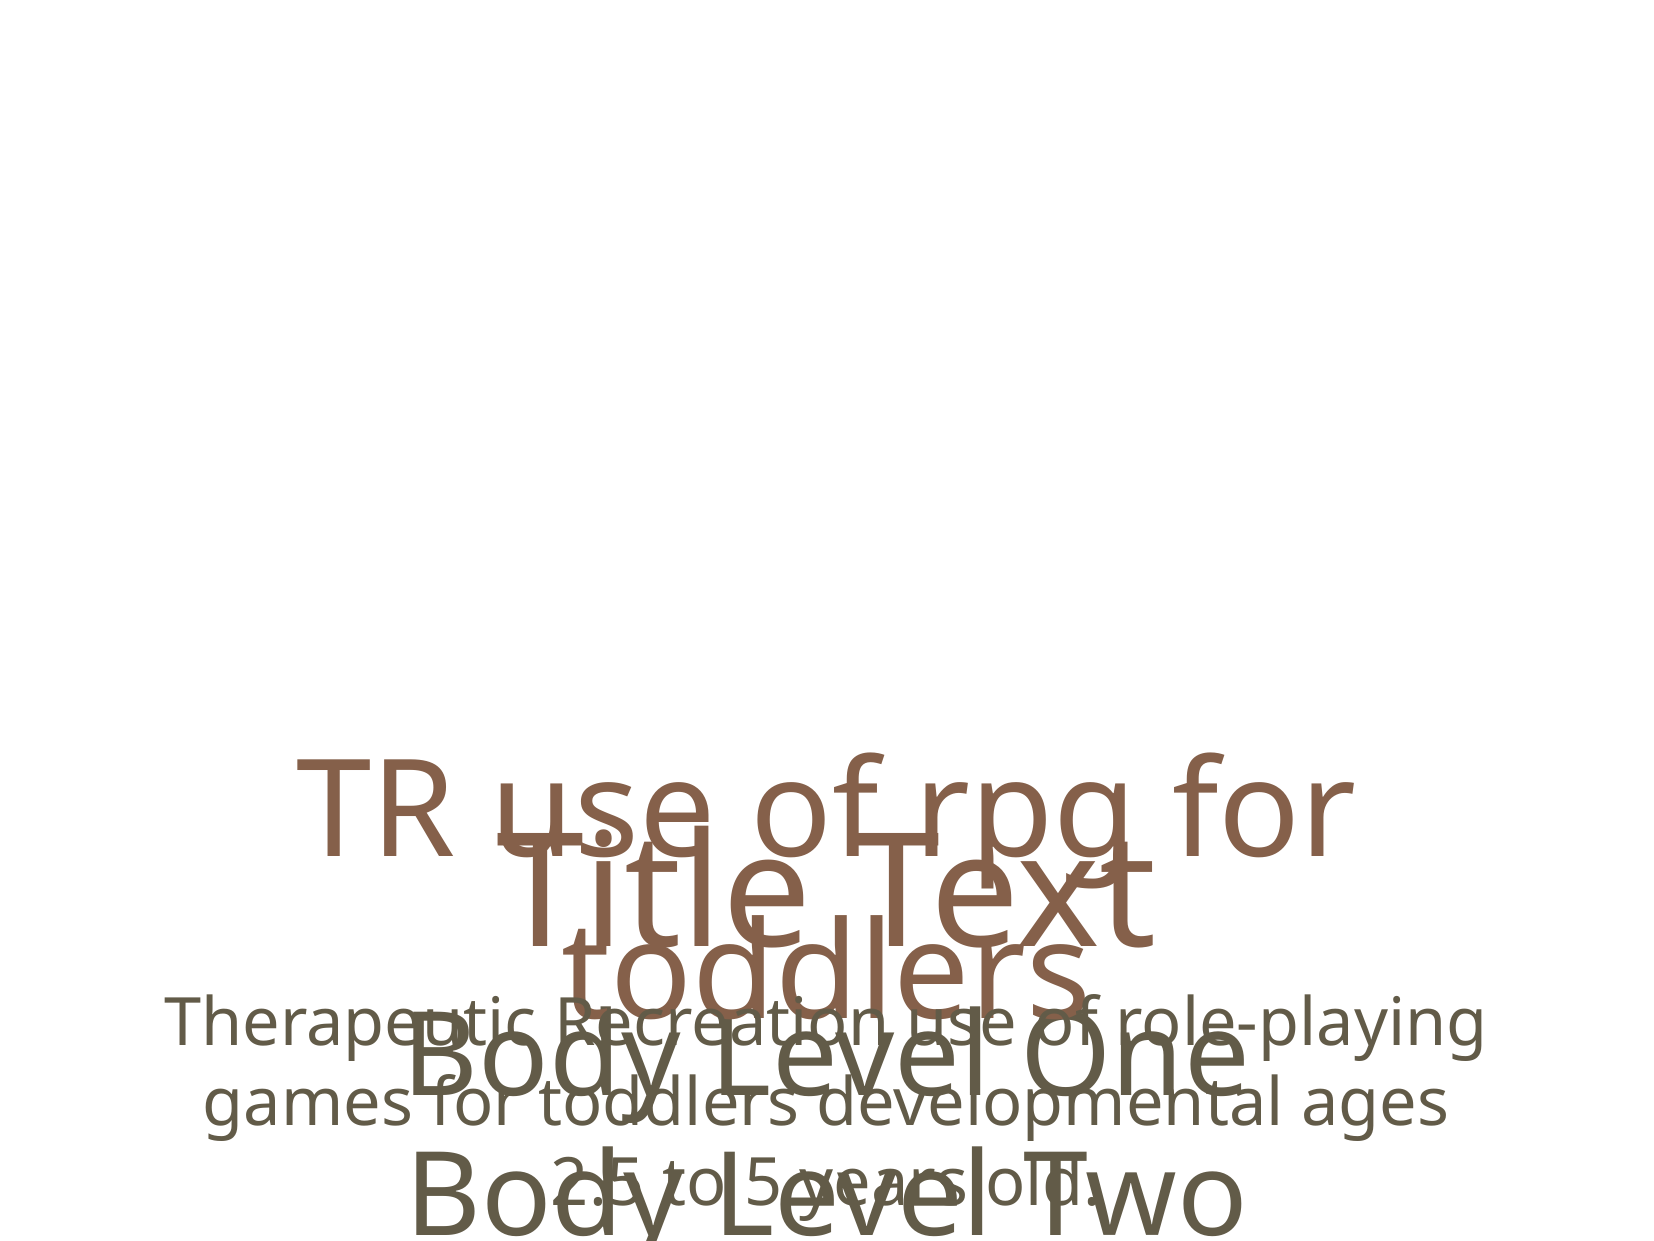

# TR use of rpg for toddlers
Therapeutic Recreation use of role-playing games for toddlers developmental ages 2.5 to 5 years old.